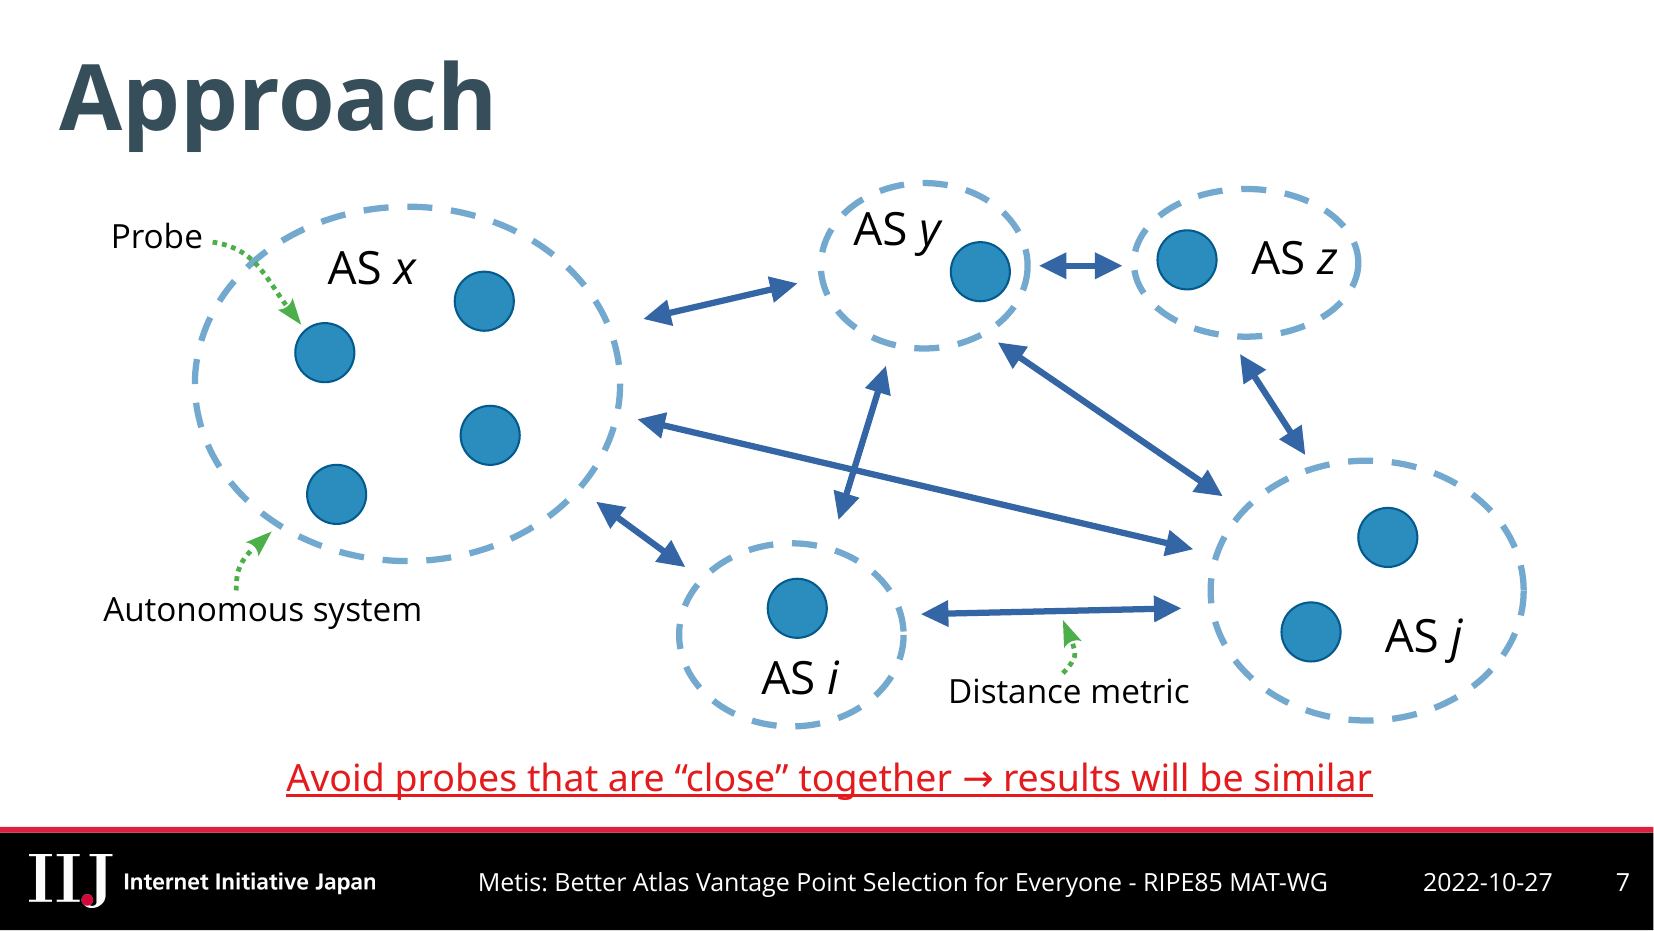

# Approach
AS y
Probe
AS z
AS x
Autonomous system
AS j
AS i
Distance metric
Avoid probes that are “close” together → results will be similar
Metis: Better Atlas Vantage Point Selection for Everyone - RIPE85 MAT-WG
2022-10-27
7